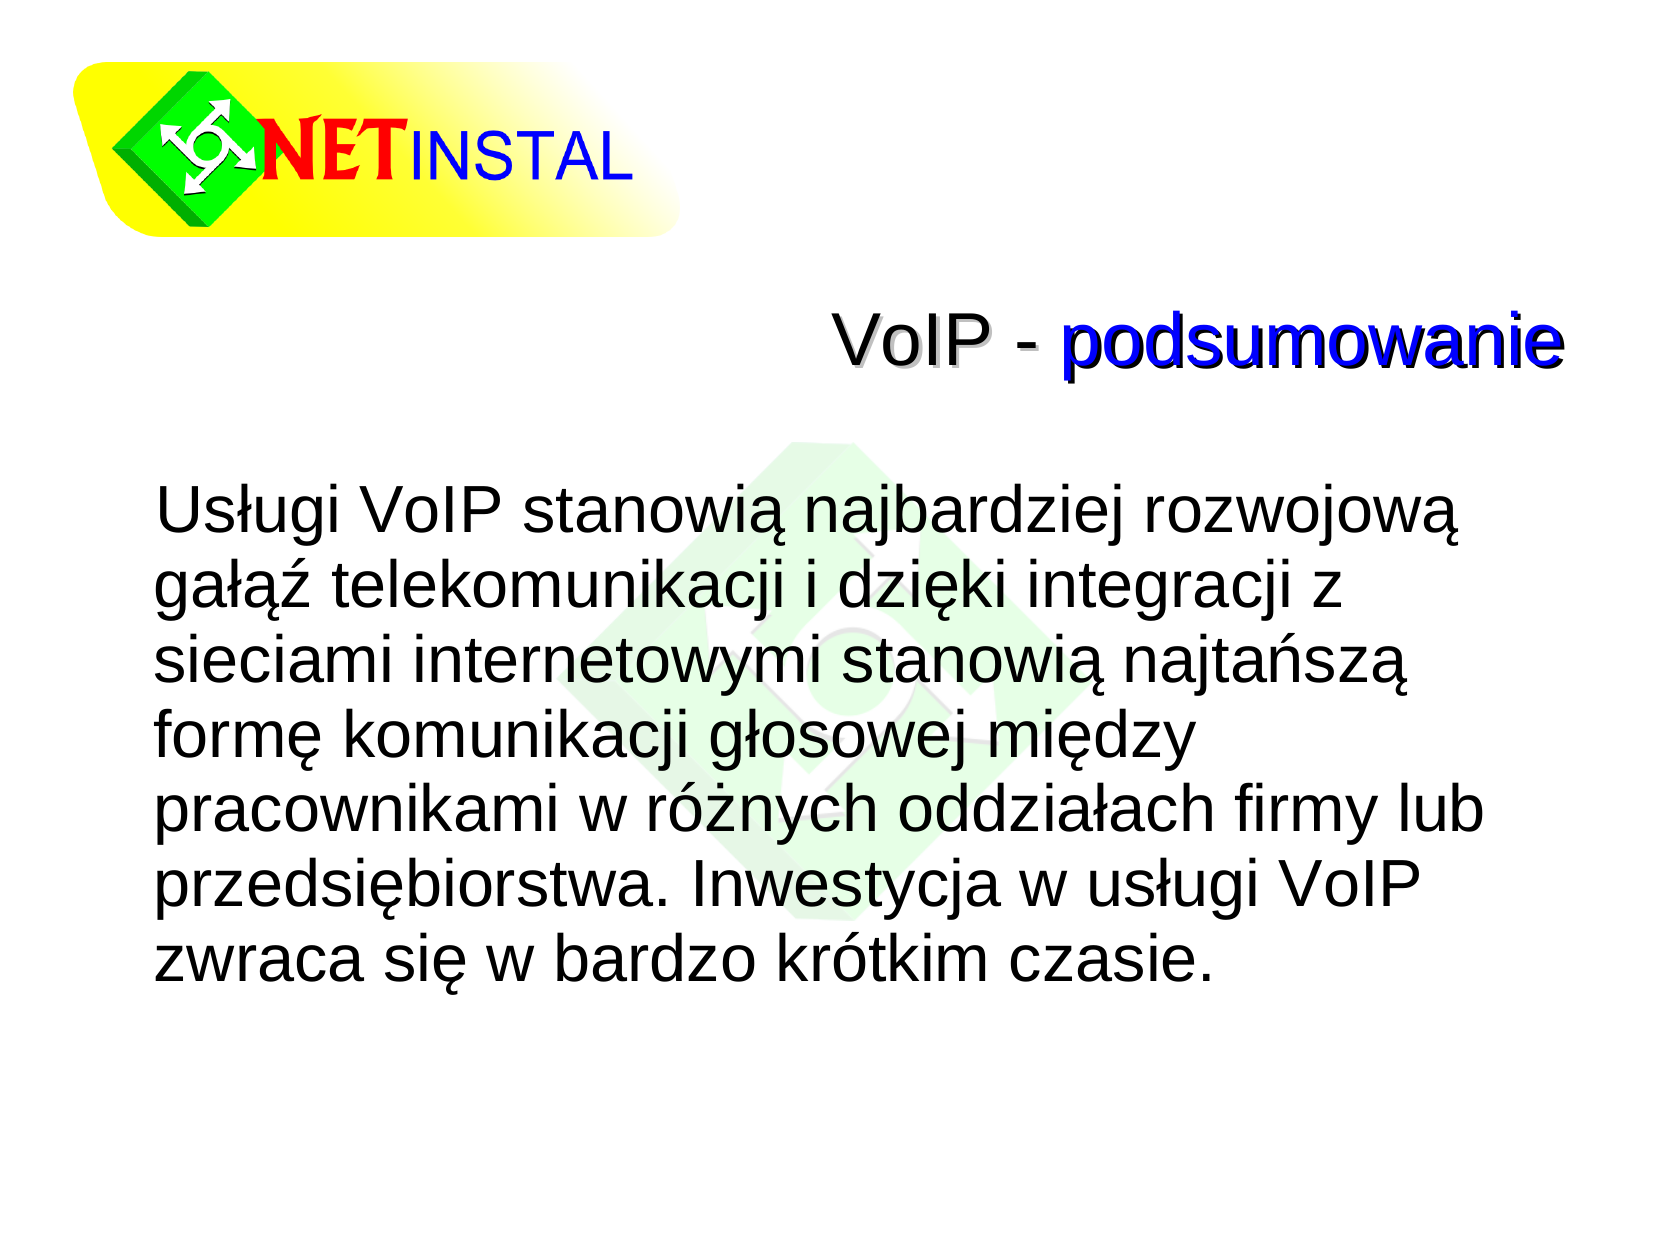

# VoIP - podsumowanie
 Usługi VoIP stanowią najbardziej rozwojową gałąź telekomunikacji i dzięki integracji z sieciami internetowymi stanowią najtańszą formę komunikacji głosowej między pracownikami w różnych oddziałach firmy lub przedsiębiorstwa. Inwestycja w usługi VoIP zwraca się w bardzo krótkim czasie.